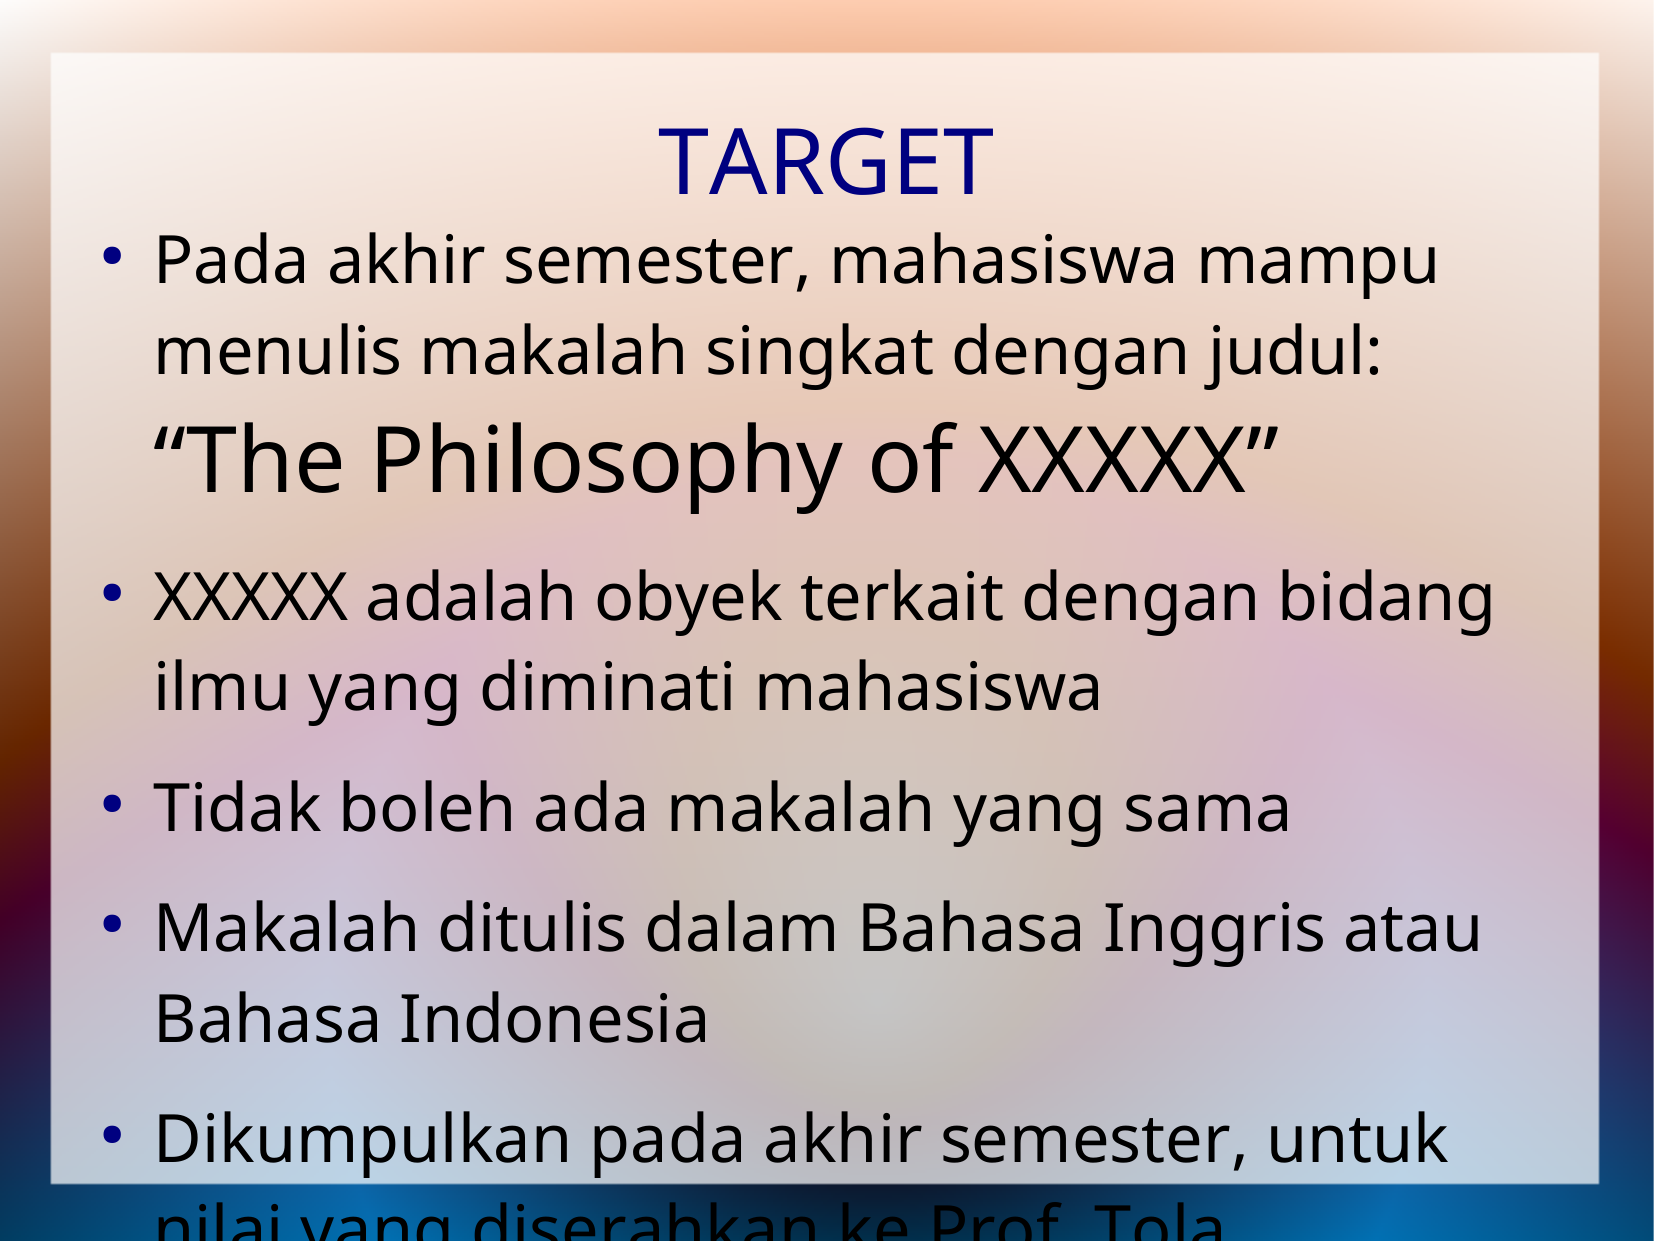

# TARGET
Pada akhir semester, mahasiswa mampu menulis makalah singkat dengan judul: “The Philosophy of XXXXX”
XXXXX adalah obyek terkait dengan bidang ilmu yang diminati mahasiswa
Tidak boleh ada makalah yang sama
Makalah ditulis dalam Bahasa Inggris atau Bahasa Indonesia
Dikumpulkan pada akhir semester, untuk nilai yang diserahkan ke Prof. Tola.